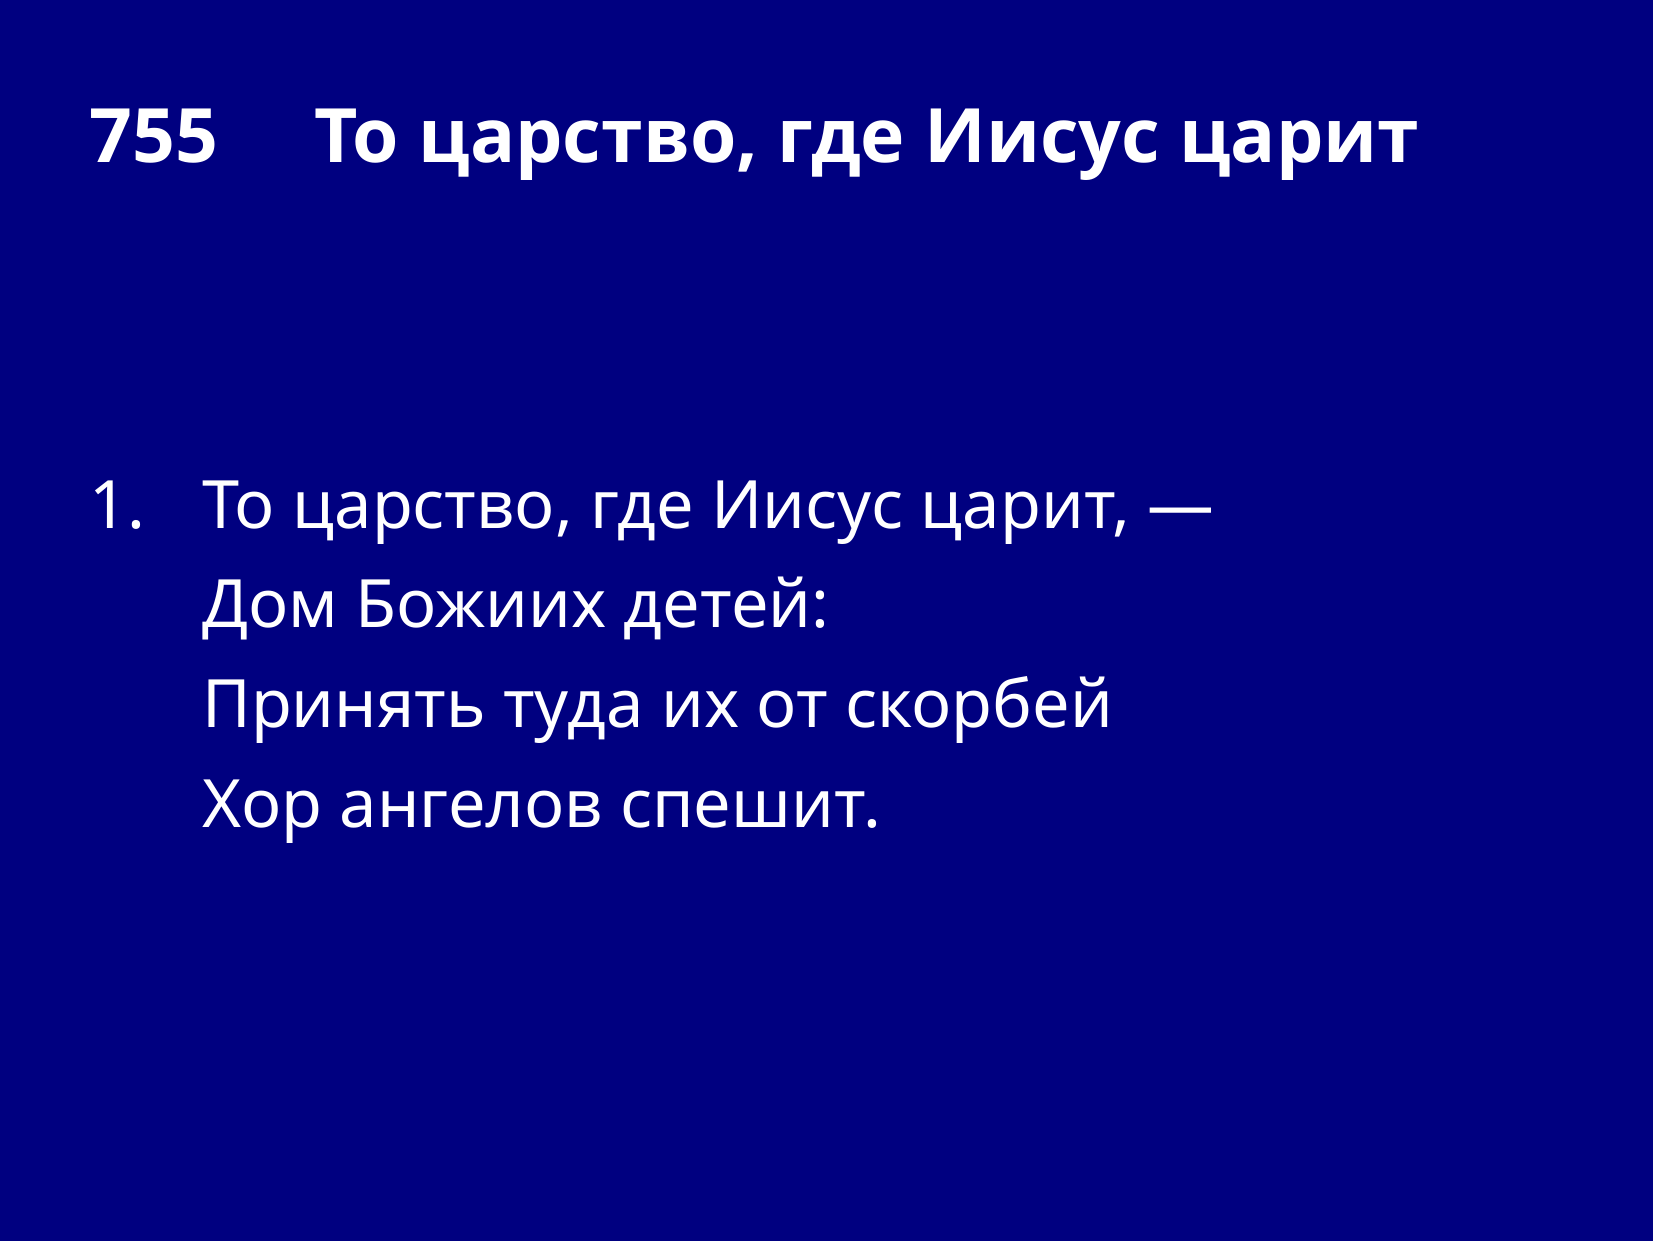

755	То царство, где Иисус царит
1.	То царство, где Иисус царит, —
	Дом Божиих детей:
	Принять туда их от скорбей
	Хор ангелов спешит.